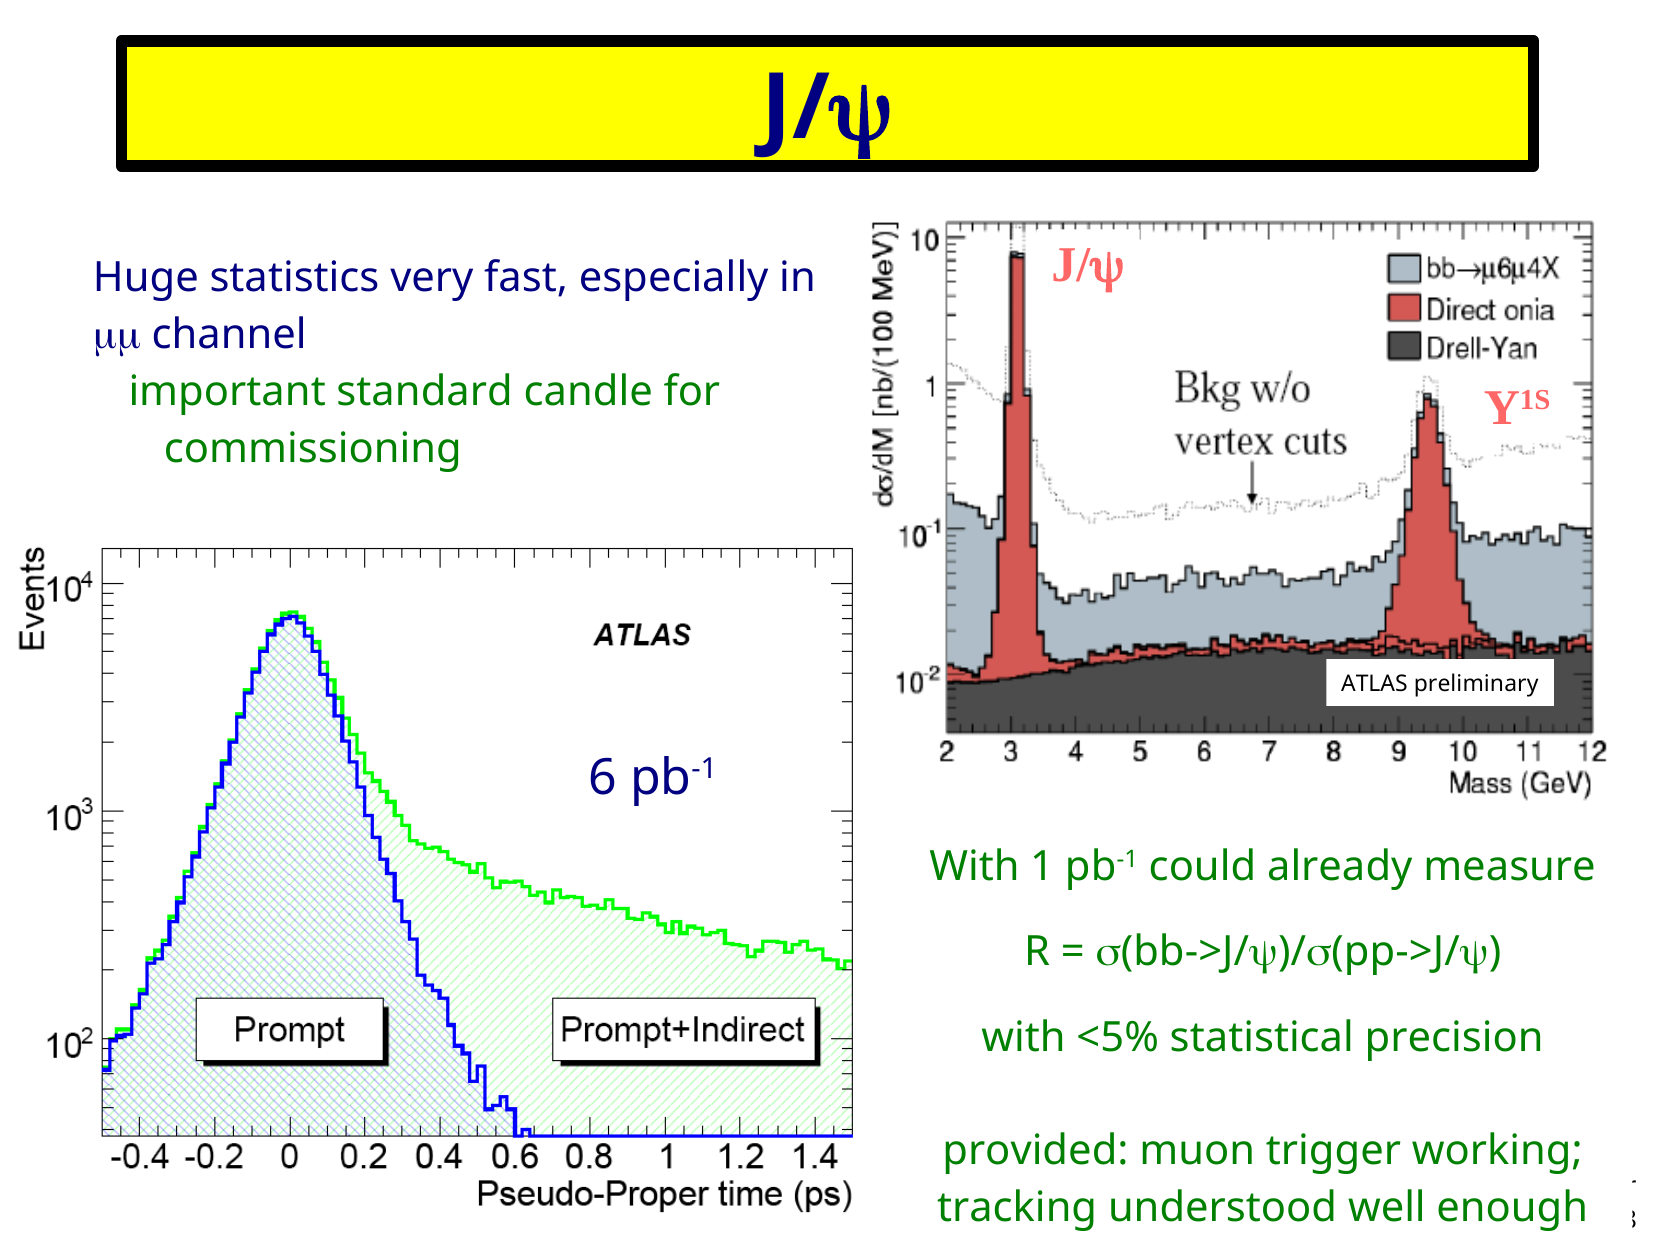

# J/y
J/
Y1S
ATLAS preliminary
Huge statistics very fast, especially in mm channel
important standard candle for commissioning
 6 pb-1
With 1 pb-1 could already measure
R = s(bb->J/y)/s(pp->J/y)
with <5% statistical precision
provided: muon trigger working;
tracking understood well enough
38